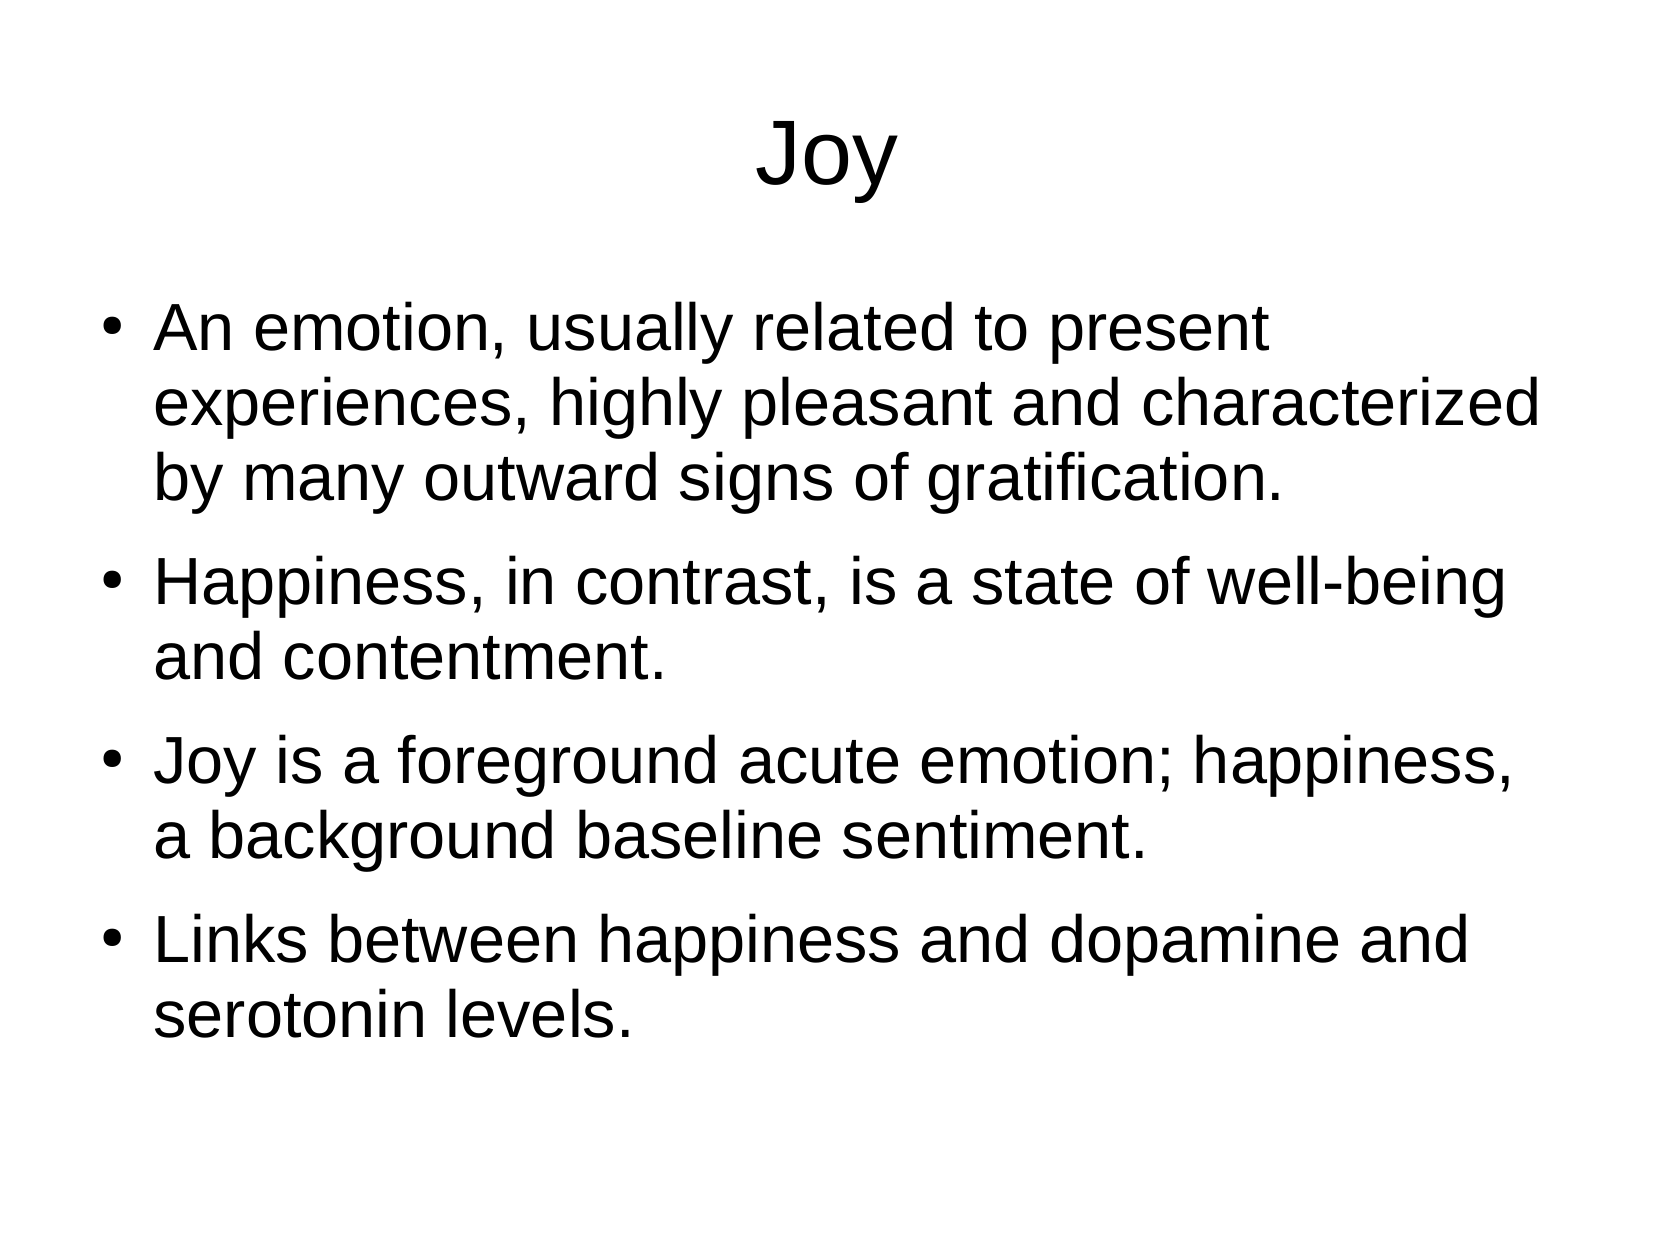

# Joy
An emotion, usually related to present experiences, highly pleasant and characterized by many outward signs of gratification.
Happiness, in contrast, is a state of well-being and contentment.
Joy is a foreground acute emotion; happiness, a background baseline sentiment.
Links between happiness and dopamine and serotonin levels.